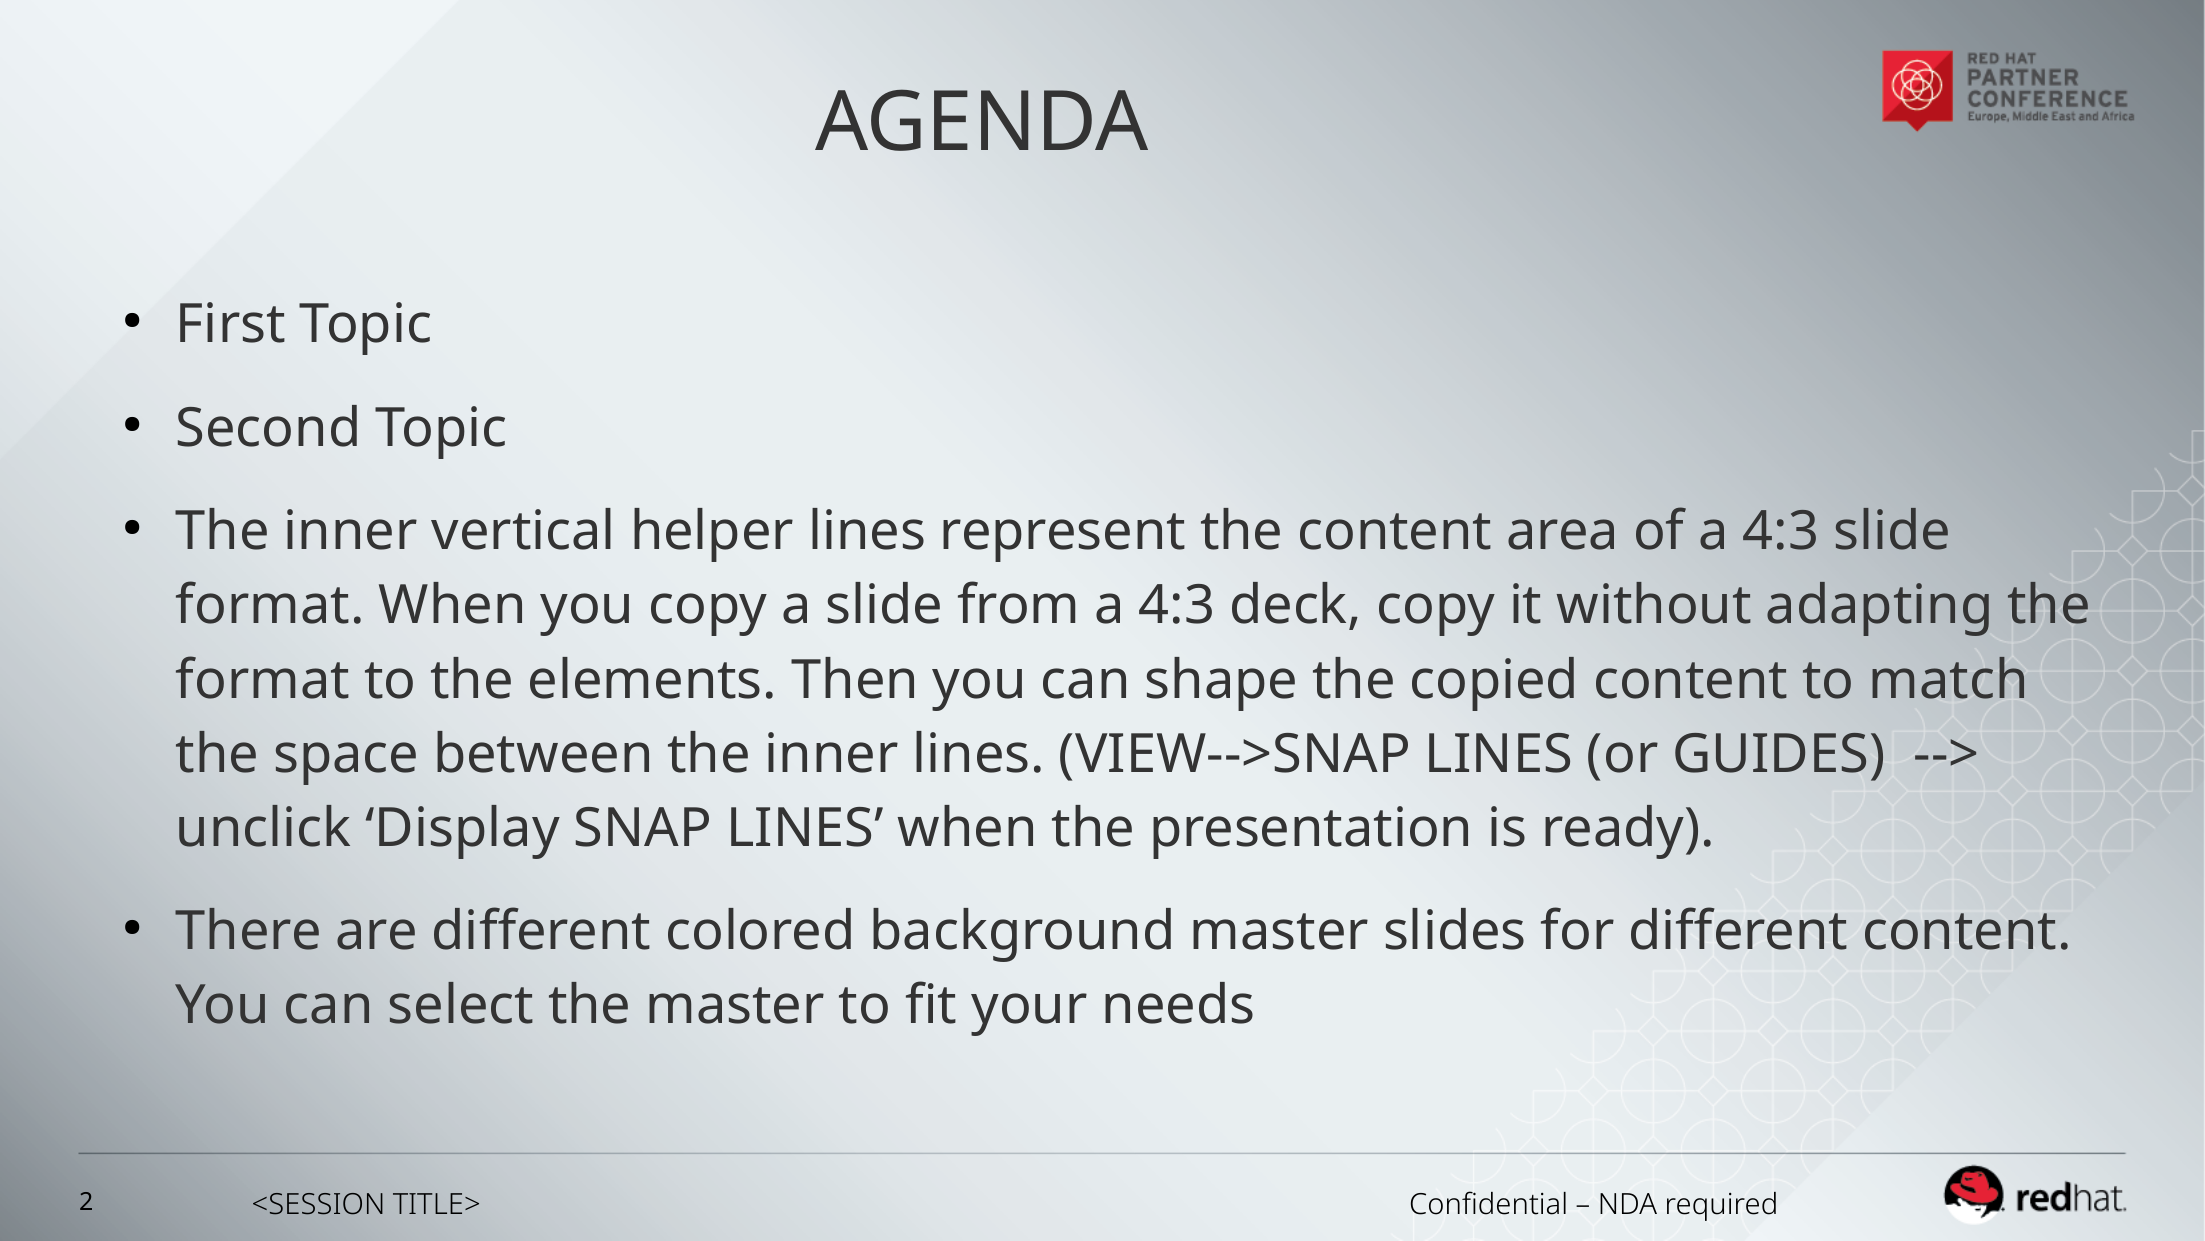

# AGENDA
First Topic
Second Topic
The inner vertical helper lines represent the content area of a 4:3 slide format. When you copy a slide from a 4:3 deck, copy it without adapting the format to the elements. Then you can shape the copied content to match the space between the inner lines. (VIEW-->SNAP LINES (or GUIDES) --> unclick ‘Display SNAP LINES’ when the presentation is ready).
There are different colored background master slides for different content. You can select the master to fit your needs